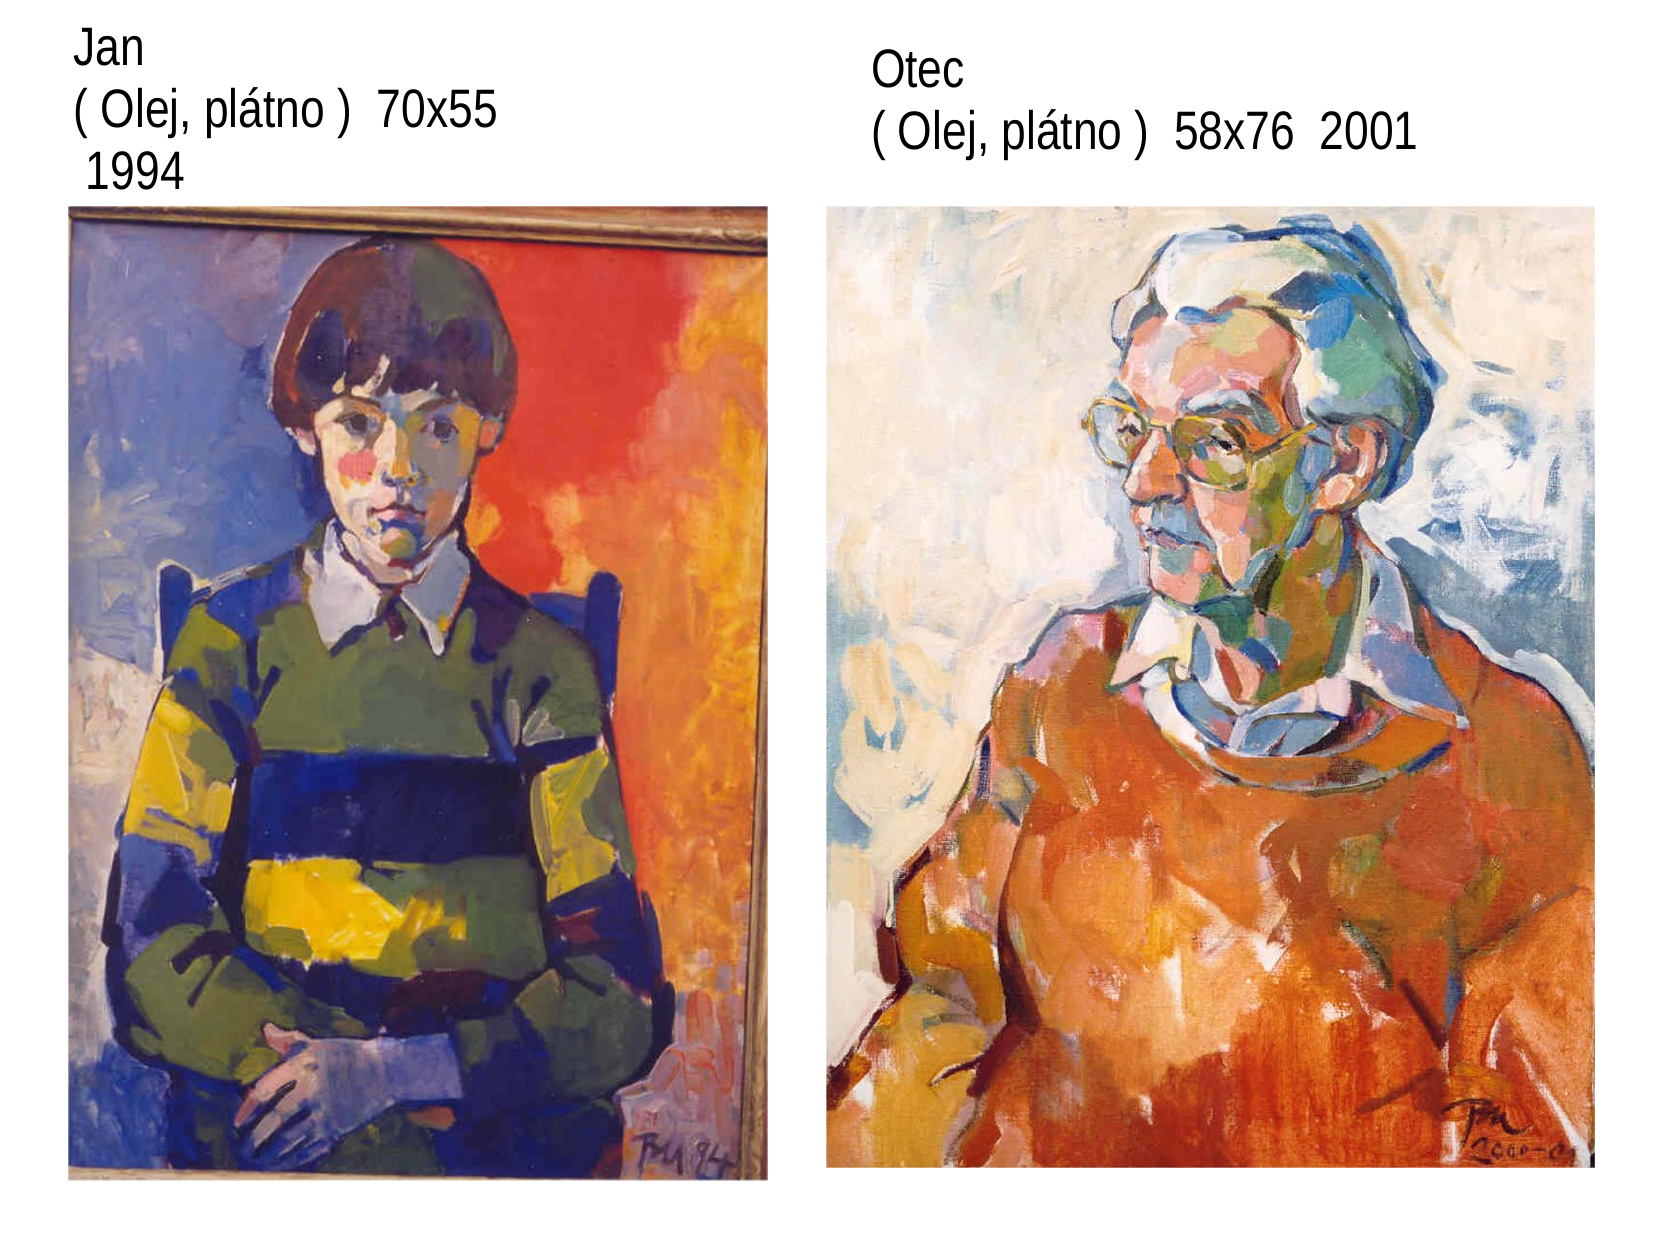

Jan
( Olej, plátno ) 70x55 1994
Otec
( Olej, plátno ) 58x76 2001